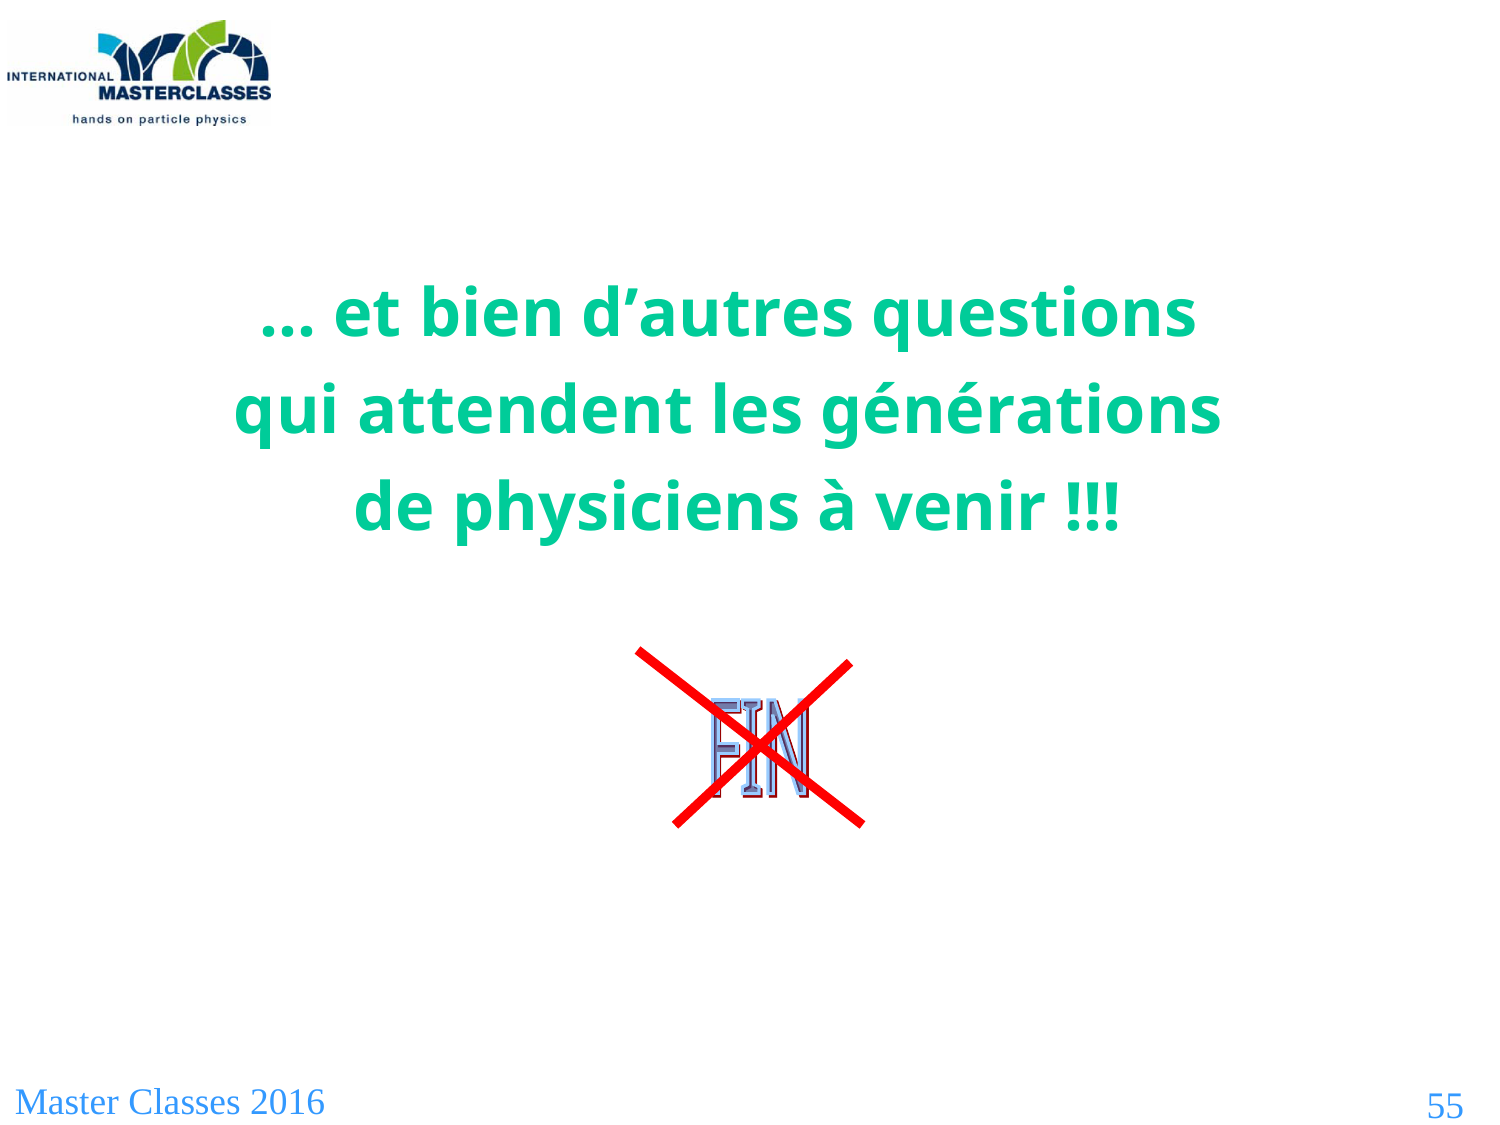

… et bien d’autres questions
qui attendent les générations
de physiciens à venir !!!
FIN
Master Classes 2016
55